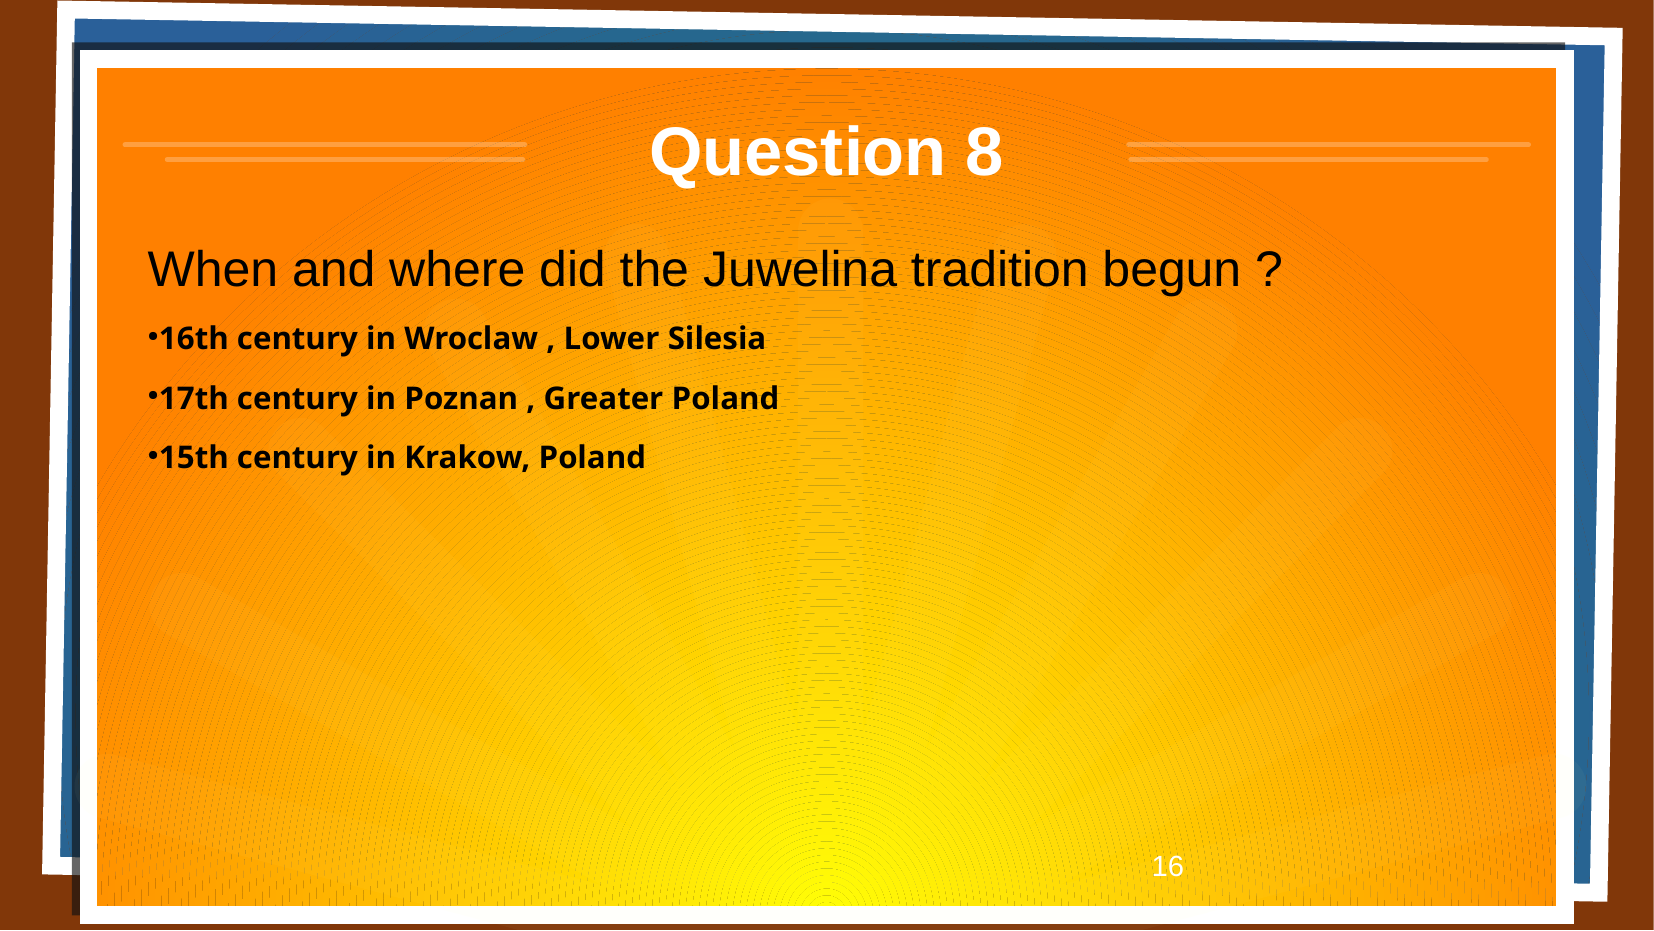

# Question 8
When and where did the Juwelina tradition begun ?
16th century in Wroclaw , Lower Silesia
17th century in Poznan , Greater Poland
15th century in Krakow, Poland